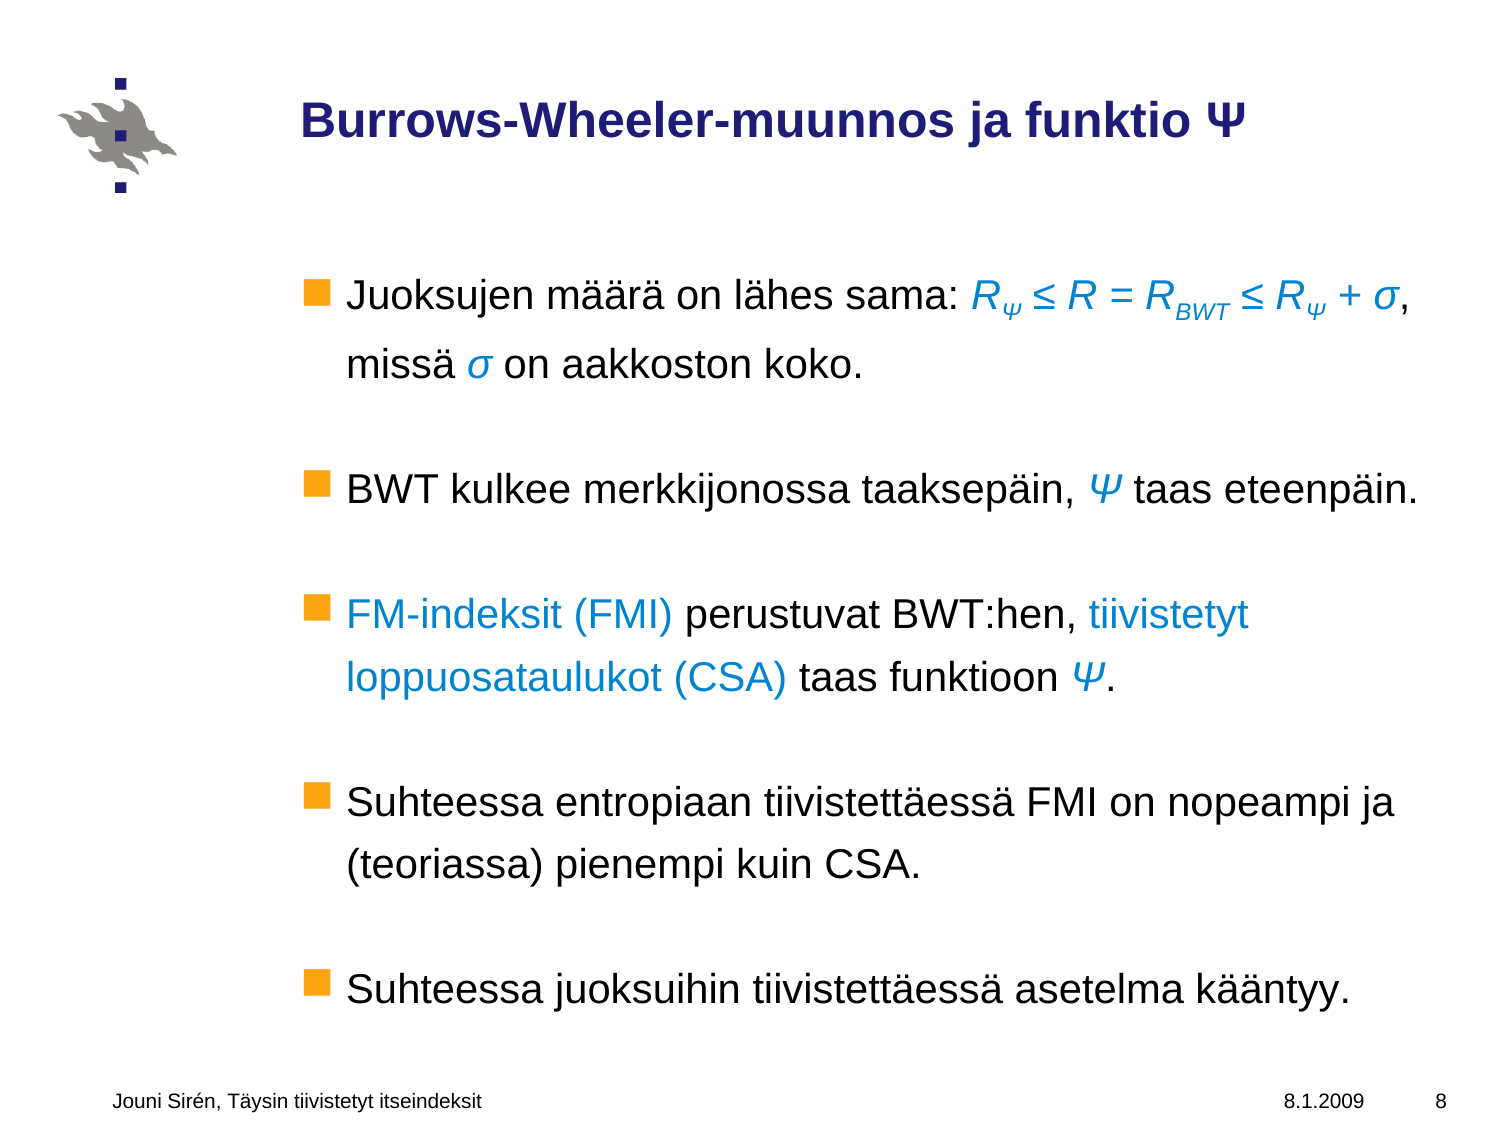

# Burrows-Wheeler-muunnos ja funktio Ψ
Juoksujen määrä on lähes sama: RΨ ≤ R = RBWT ≤ RΨ + σ, missä σ on aakkoston koko.
BWT kulkee merkkijonossa taaksepäin, Ψ taas eteenpäin.
FM-indeksit (FMI) perustuvat BWT:hen, tiivistetyt loppuosataulukot (CSA) taas funktioon Ψ.
Suhteessa entropiaan tiivistettäessä FMI on nopeampi ja (teoriassa) pienempi kuin CSA.
Suhteessa juoksuihin tiivistettäessä asetelma kääntyy.
Jouni Sirén, Täysin tiivistetyt itseindeksit
8.1.2009
8